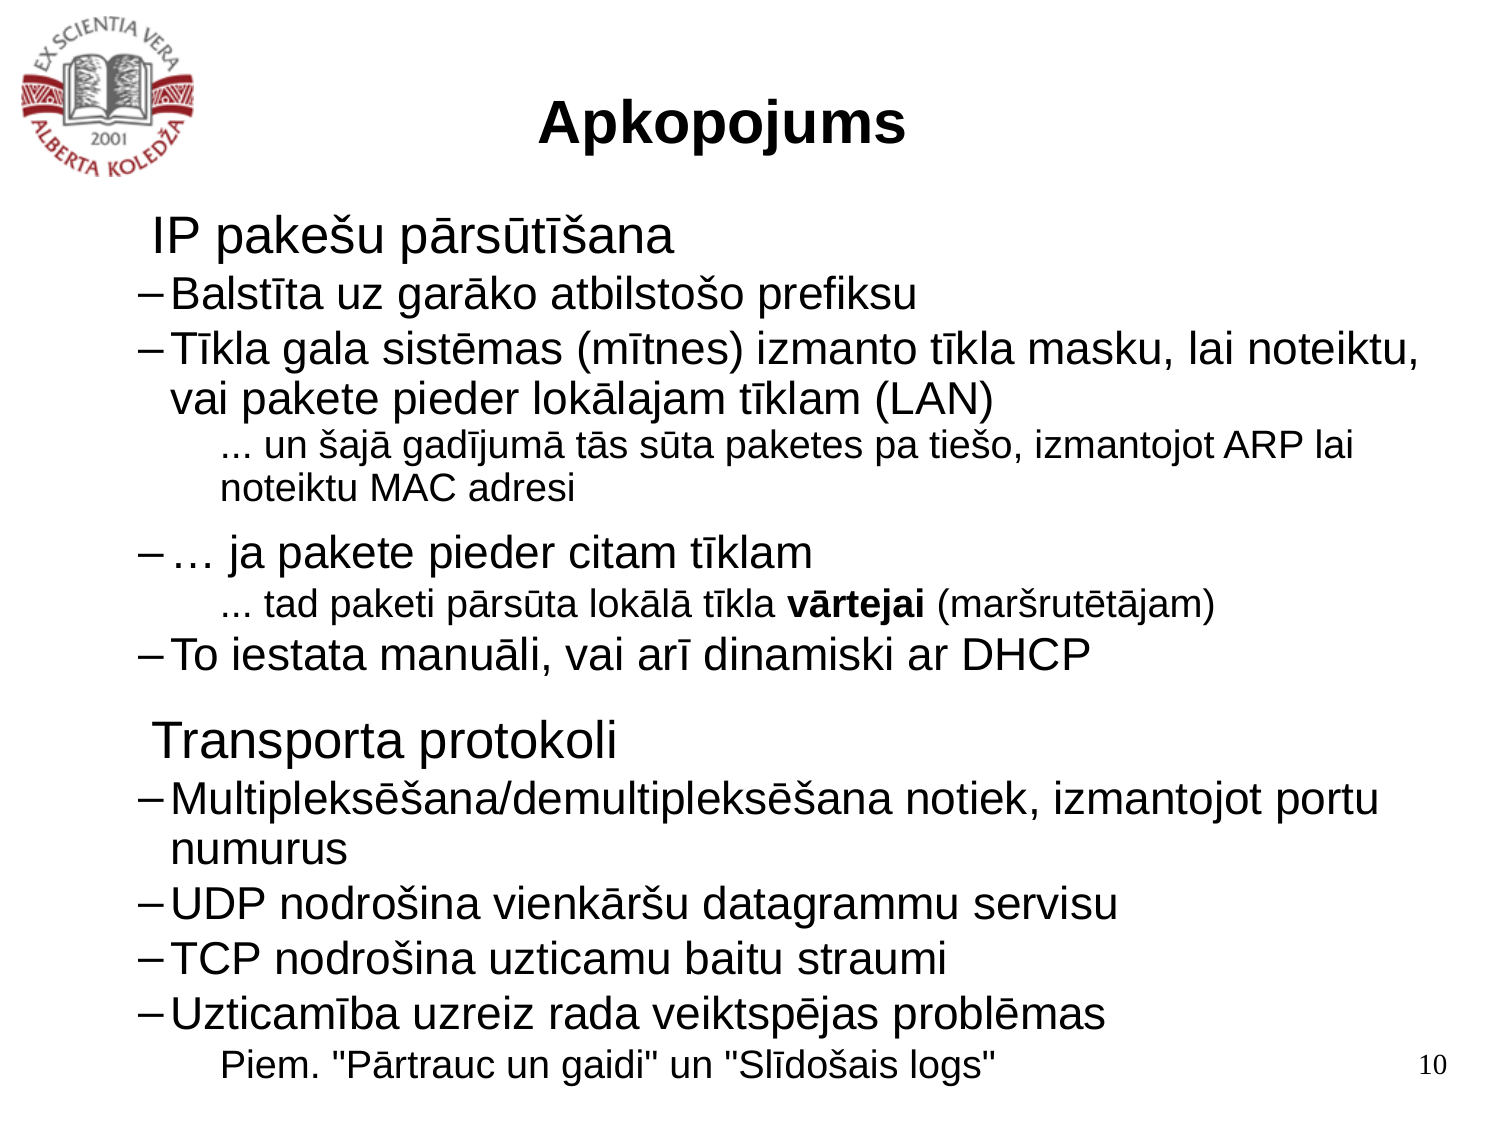

# Apkopojums
IP pakešu pārsūtīšana
Balstīta uz garāko atbilstošo prefiksu
Tīkla gala sistēmas (mītnes) izmanto tīkla masku, lai noteiktu, vai pakete pieder lokālajam tīklam (LAN)
... un šajā gadījumā tās sūta paketes pa tiešo, izmantojot ARP lai noteiktu MAC adresi
… ja pakete pieder citam tīklam
... tad paketi pārsūta lokālā tīkla vārtejai (maršrutētājam)
To iestata manuāli, vai arī dinamiski ar DHCP
Transporta protokoli
Multipleksēšana/demultipleksēšana notiek, izmantojot portu numurus
UDP nodrošina vienkāršu datagrammu servisu
TCP nodrošina uzticamu baitu straumi
Uzticamība uzreiz rada veiktspējas problēmas
Piem. "Pārtrauc un gaidi" un "Slīdošais logs"